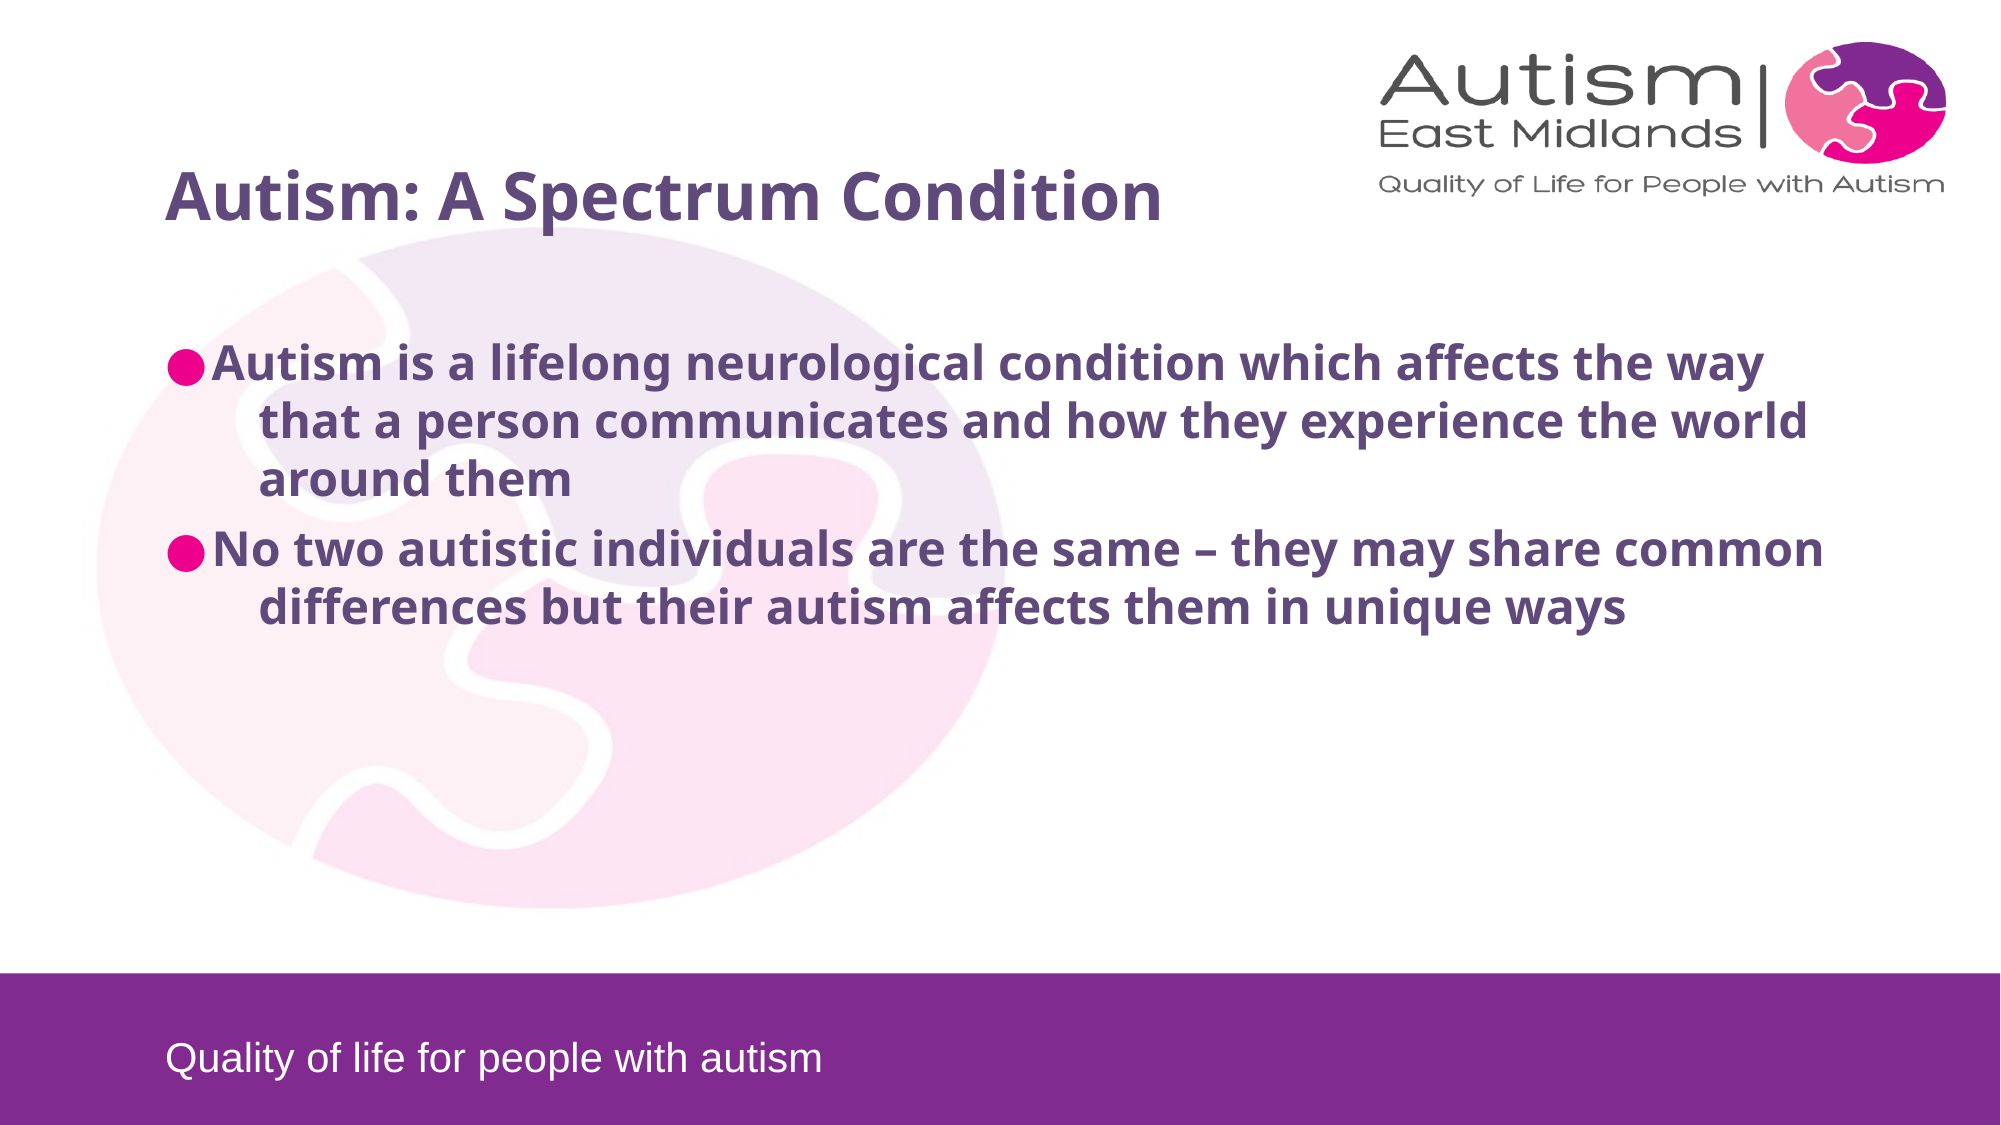

# Autism: A Spectrum Condition
Autism is a lifelong neurological condition which affects the way that a person communicates and how they experience the world around them
No two autistic individuals are the same – they may share common differences but their autism affects them in unique ways